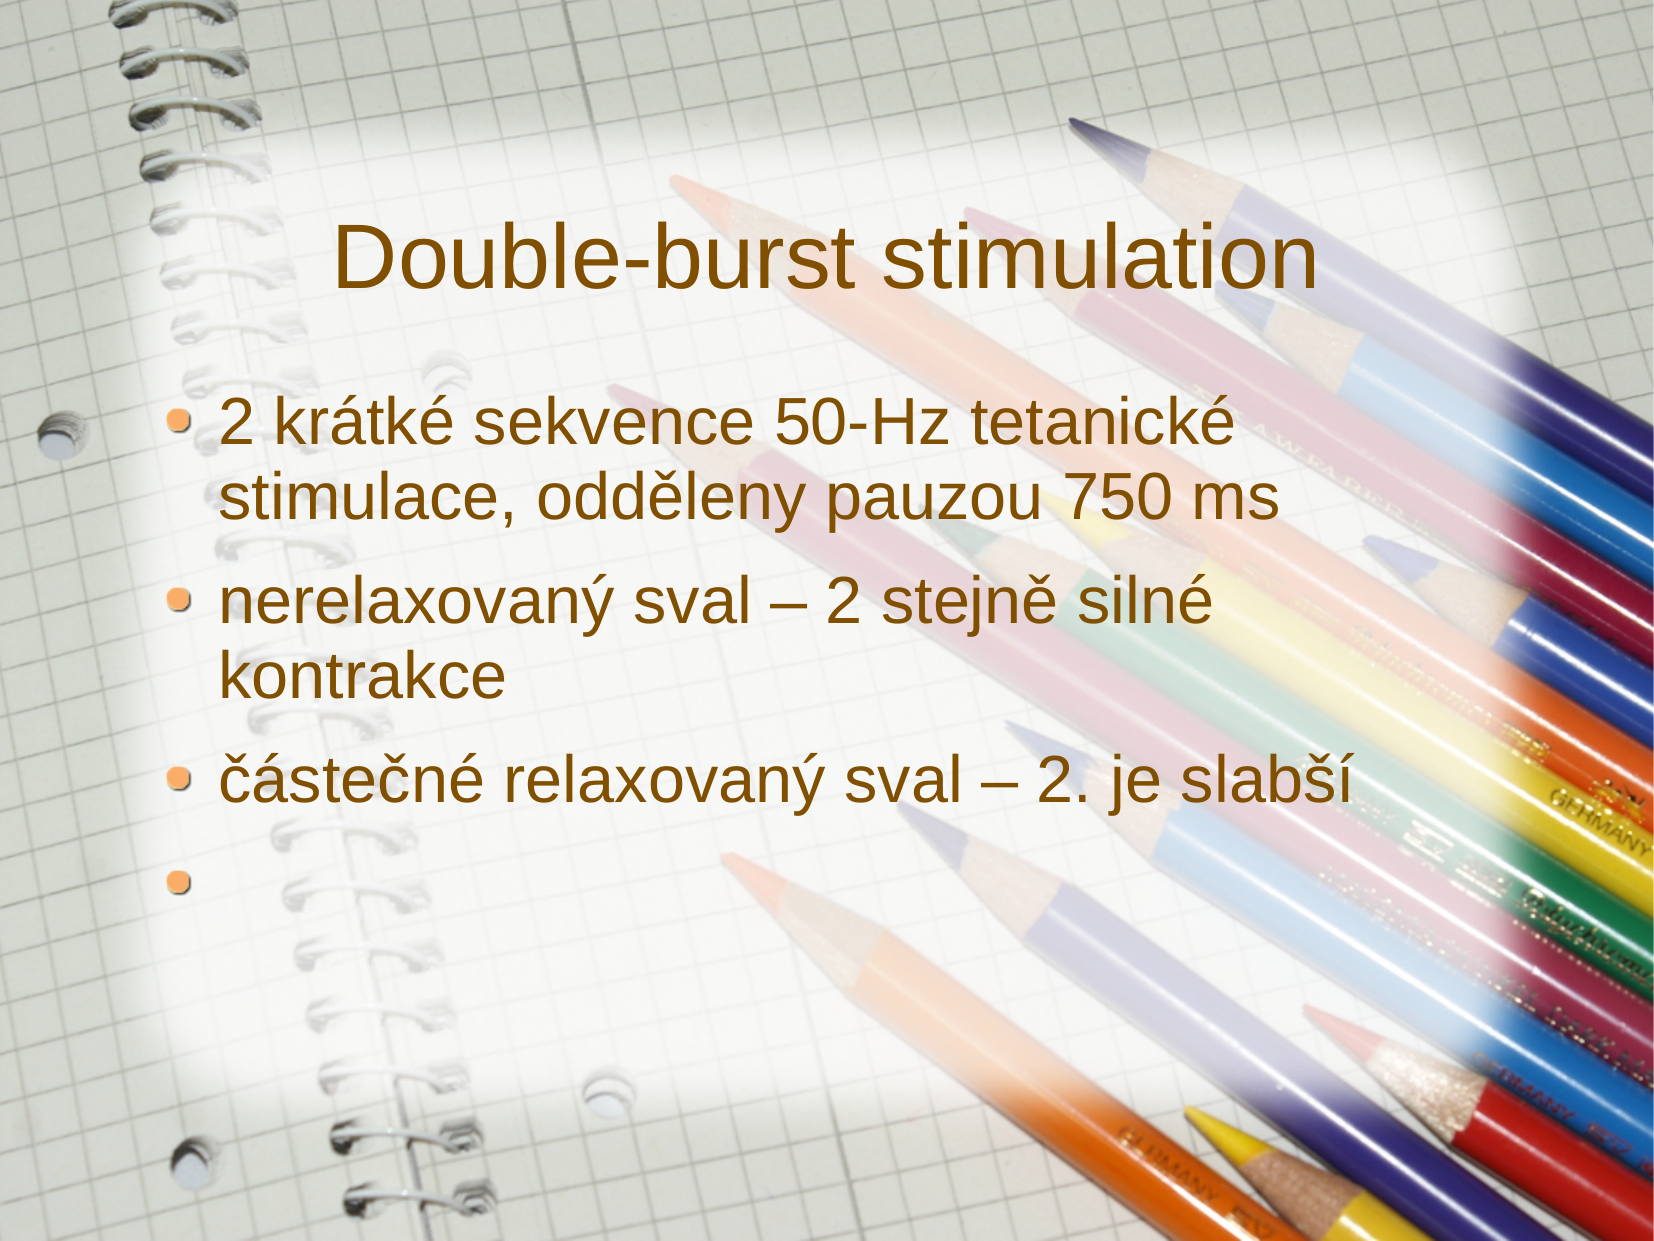

# Double-burst stimulation
2 krátké sekvence 50-Hz tetanické stimulace, odděleny pauzou 750 ms
nerelaxovaný sval – 2 stejně silné kontrakce
částečné relaxovaný sval – 2. je slabší